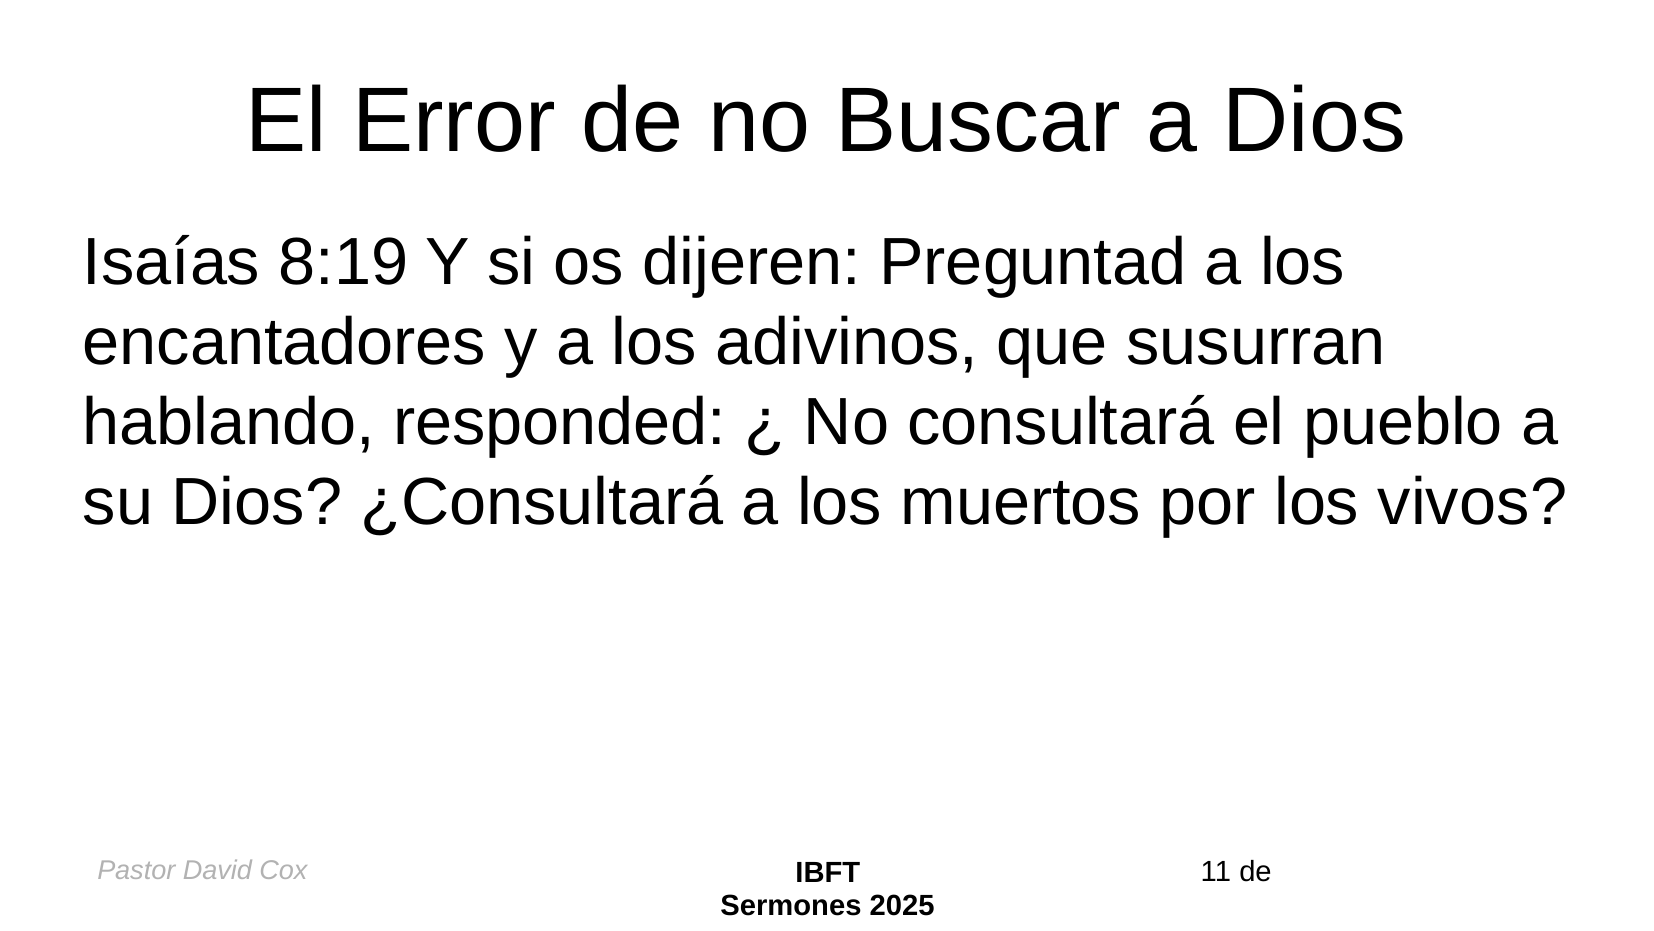

# El Error de no Buscar a Dios
Isaías 8:19 Y si os dijeren: Preguntad a los encantadores y a los adivinos, que susurran hablando, responded: ¿ No consultará el pueblo a su Dios? ¿Consultará a los muertos por los vivos?